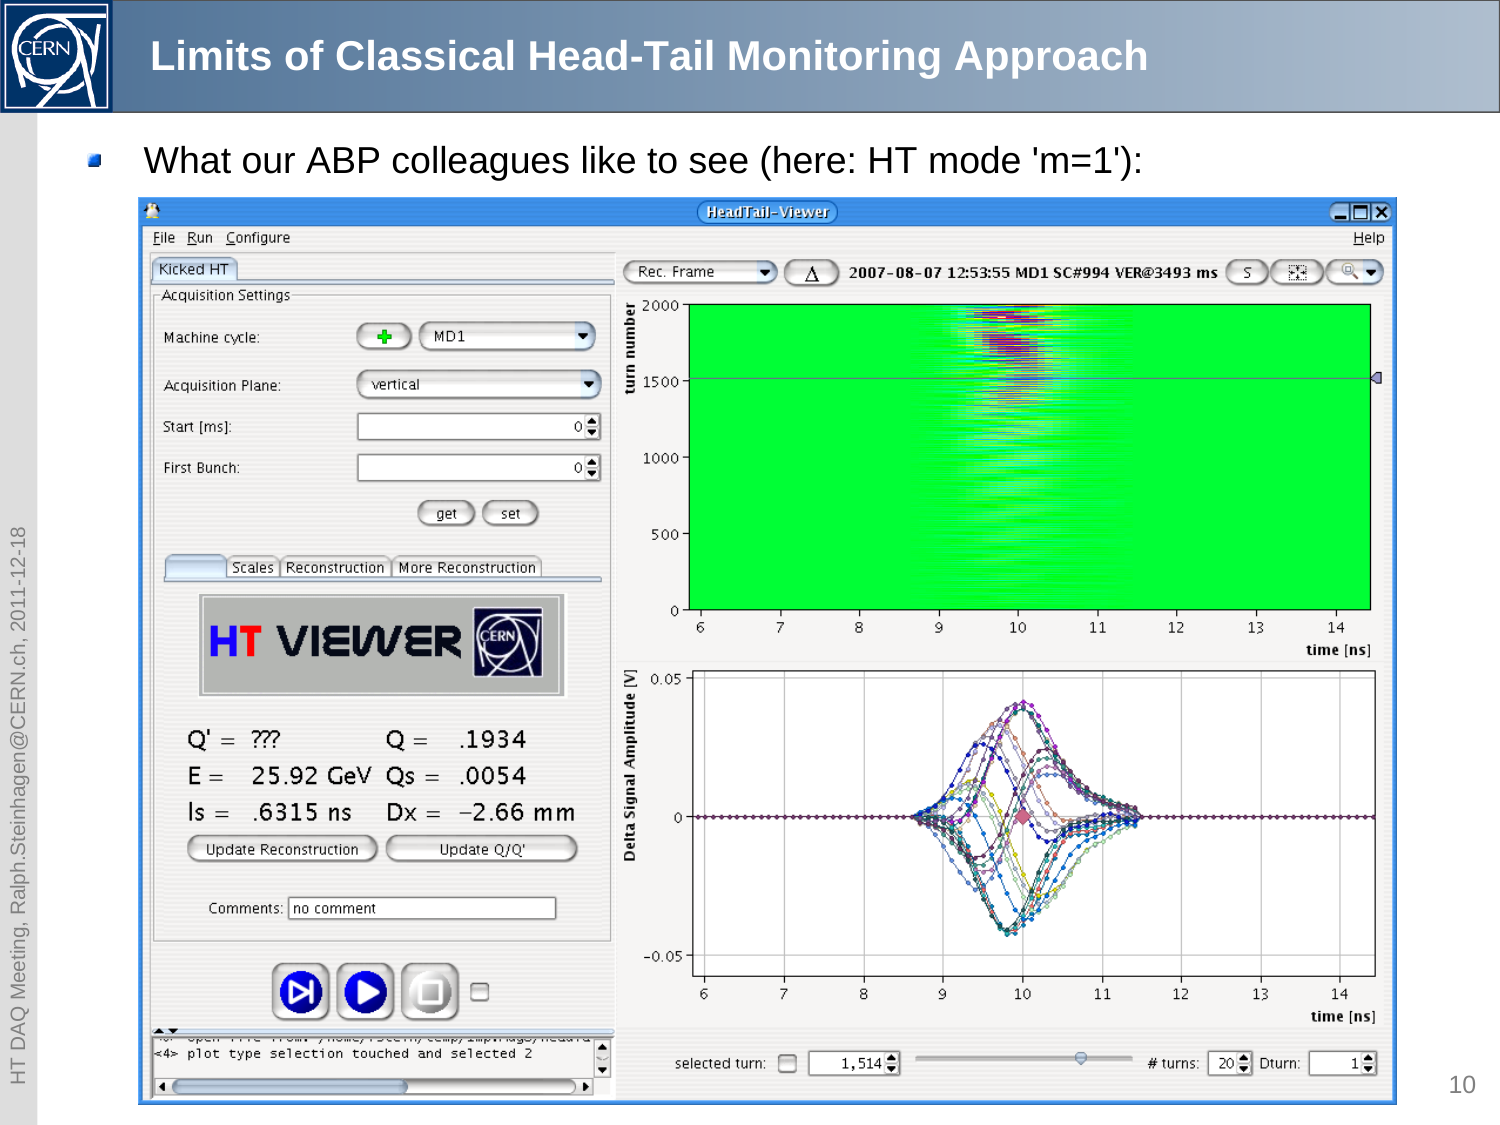

# Limits of Classical Head-Tail Monitoring Approach
What our ABP colleagues like to see (here: HT mode 'm=1'):